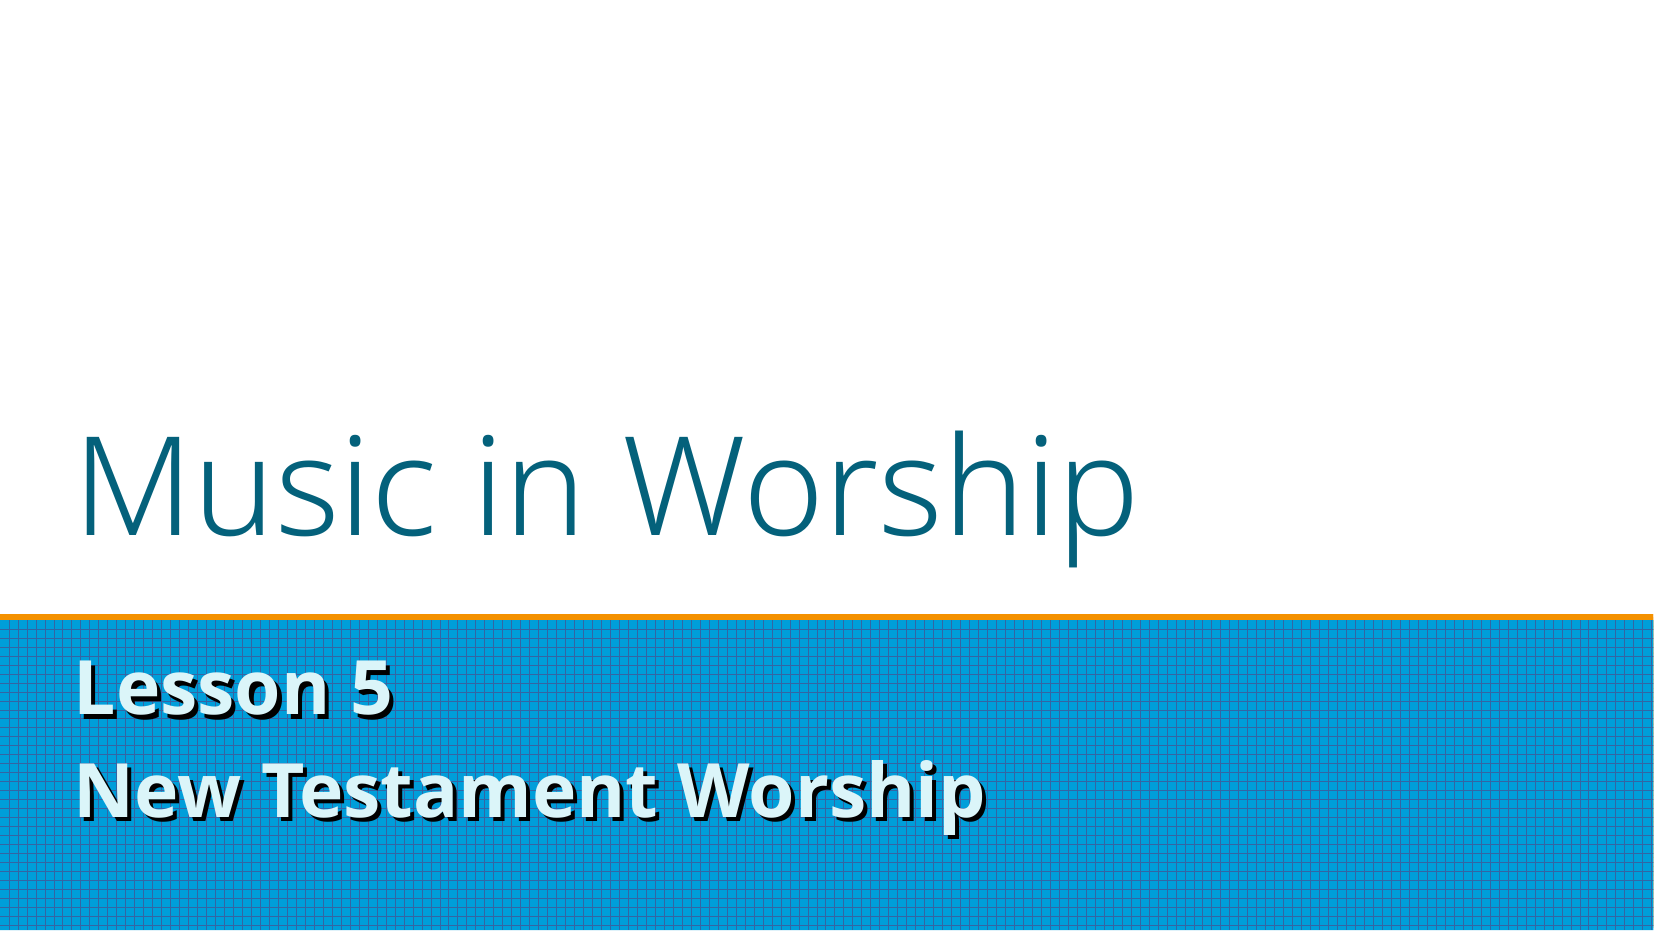

# Music in Worship
Lesson 5
New Testament Worship